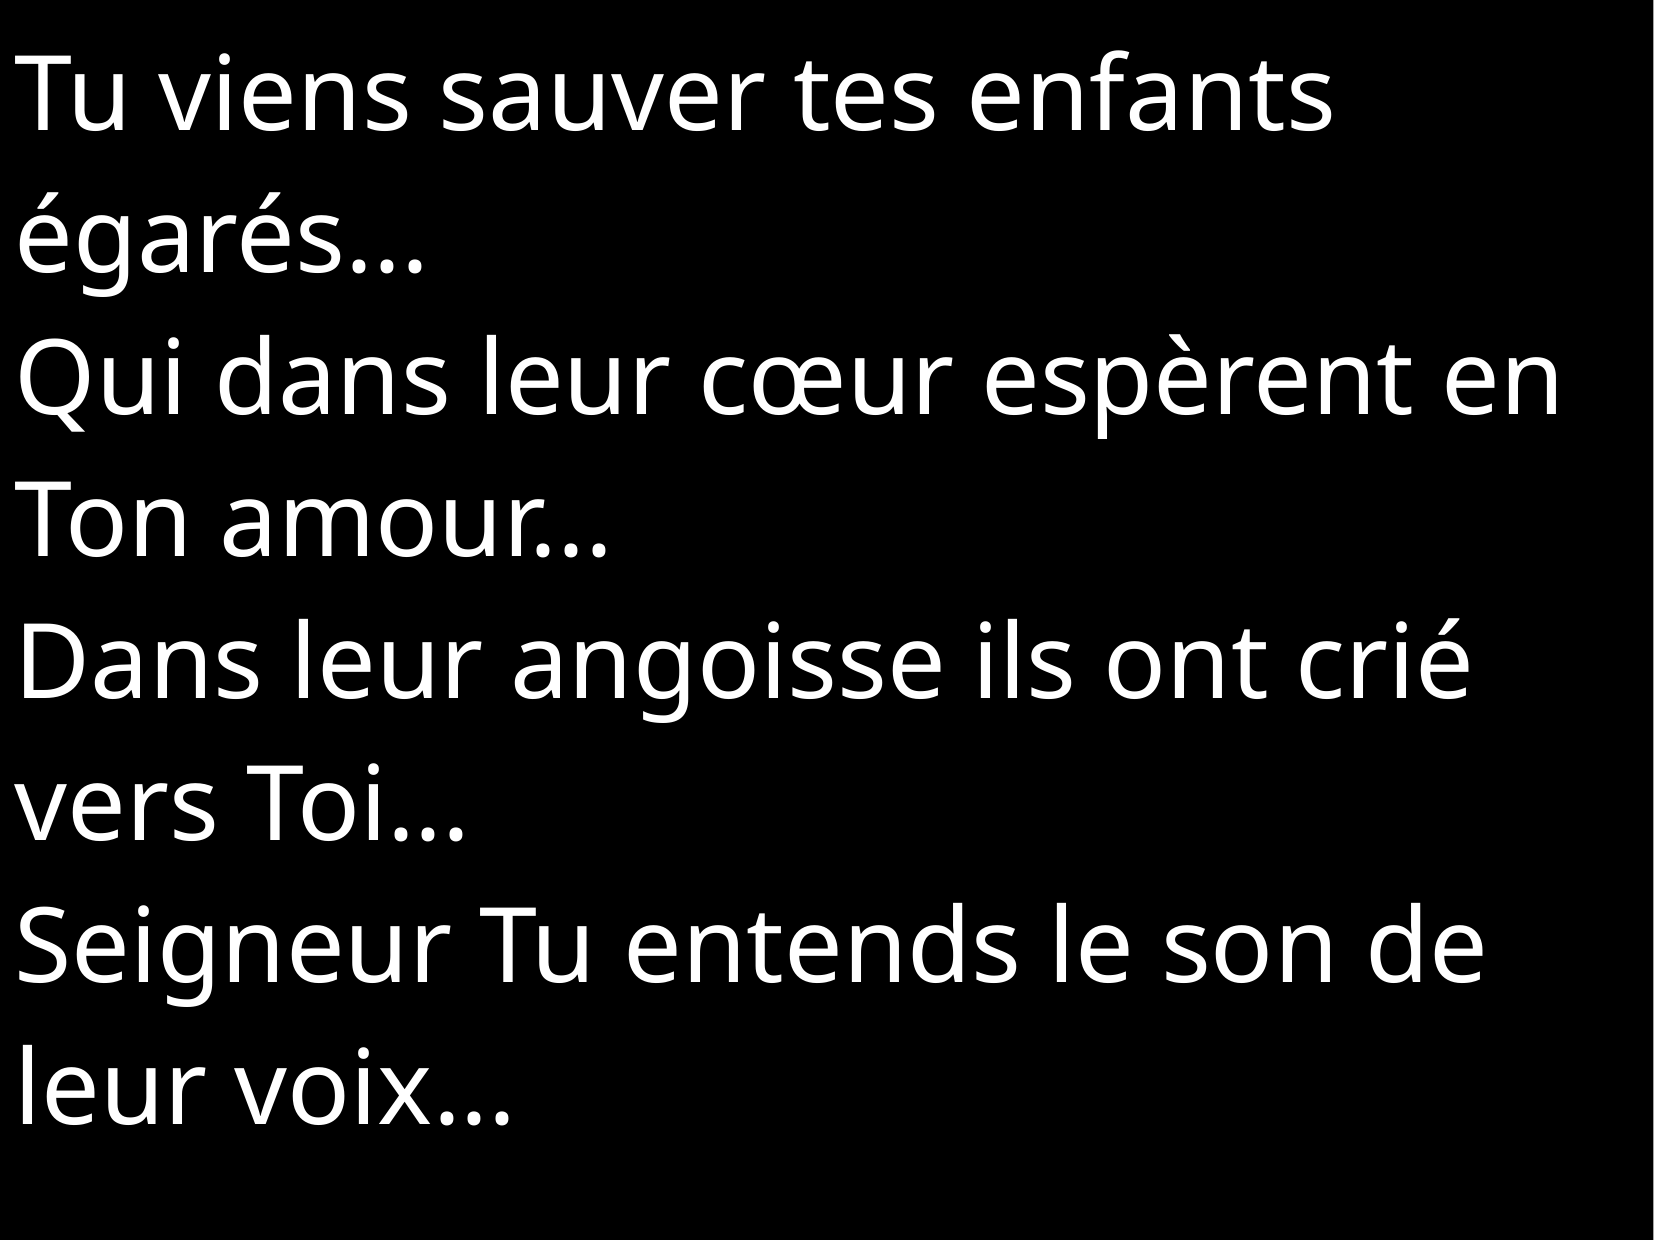

Tu viens sauver tes enfants égarés...
Qui dans leur cœur espèrent en Ton amour...
Dans leur angoisse ils ont crié vers Toi...
Seigneur Tu entends le son de leur voix...
.